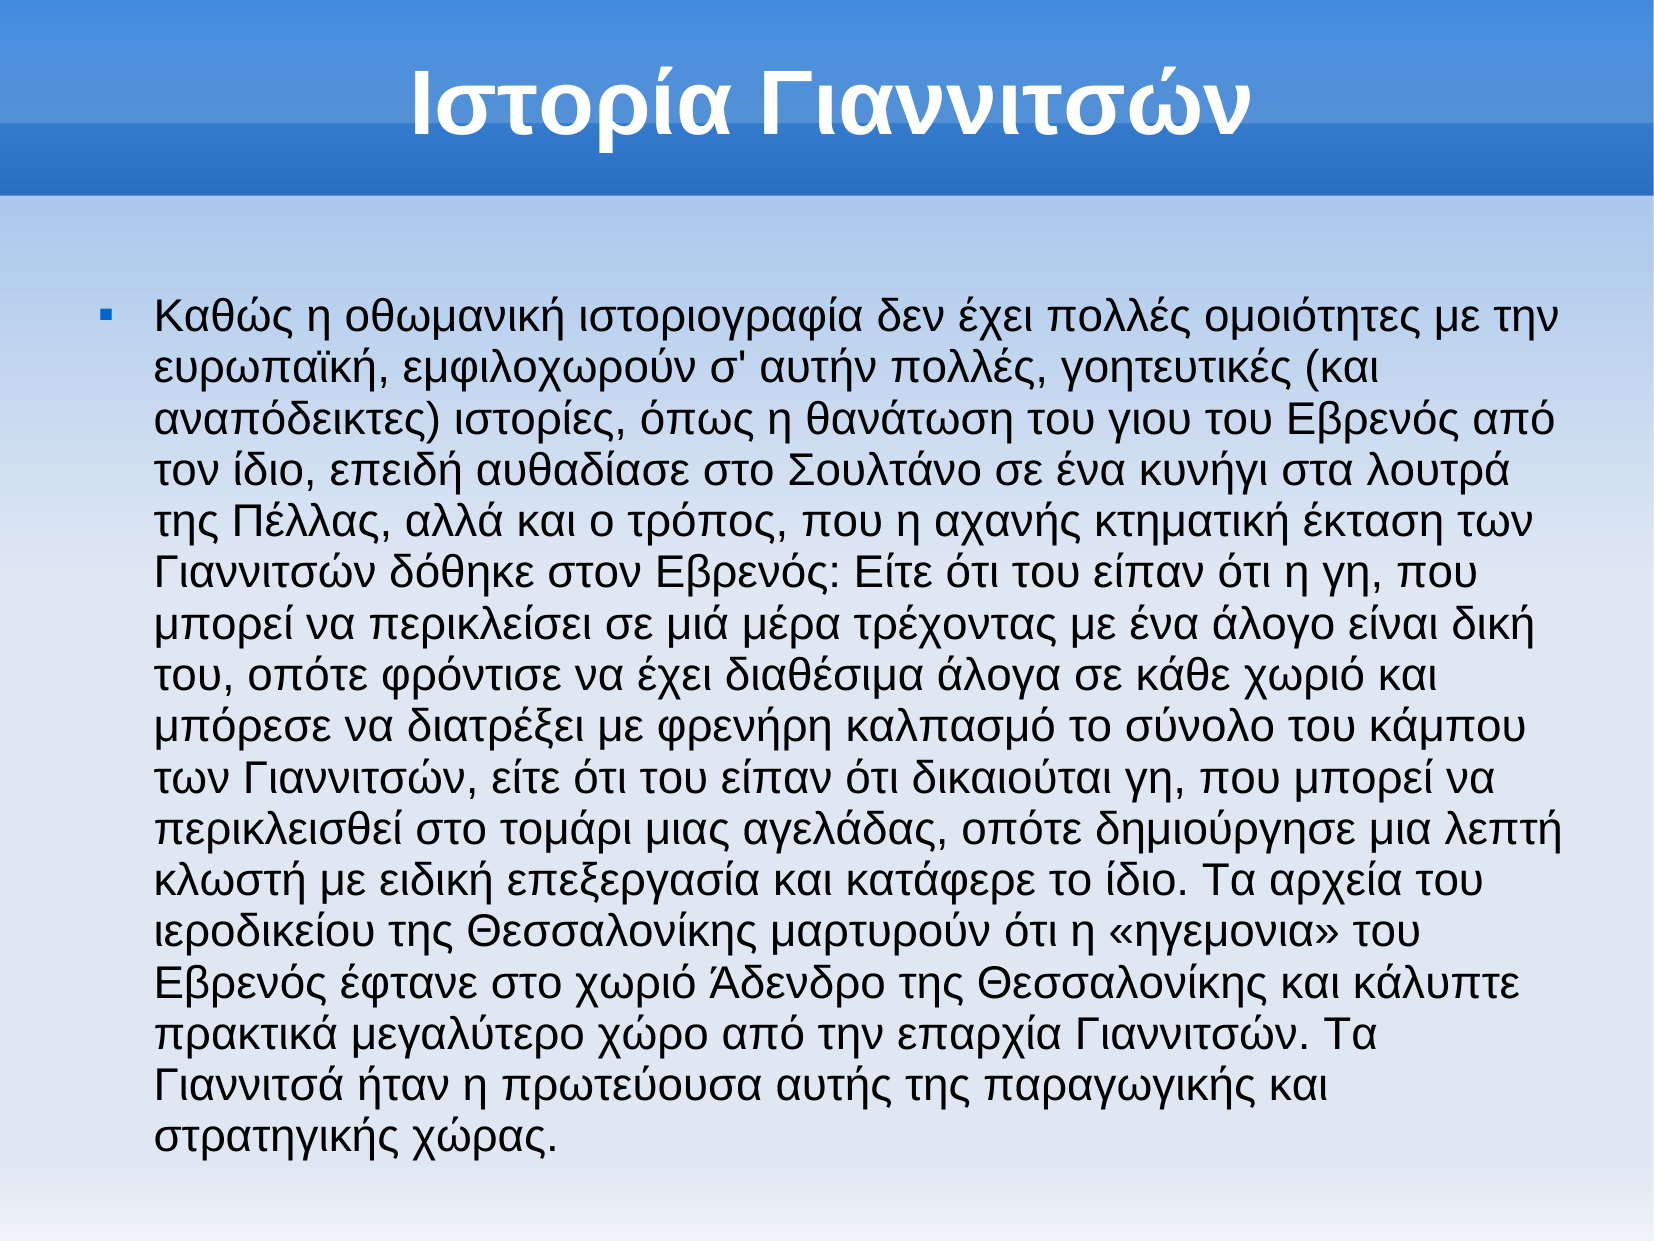

# Ιστορία Γιαννιτσών
Καθώς η οθωμανική ιστοριογραφία δεν έχει πολλές ομοιότητες με την ευρωπαϊκή, εμφιλοχωρούν σ' αυτήν πολλές, γοητευτικές (και αναπόδεικτες) ιστορίες, όπως η θανάτωση του γιου του Εβρενός από τον ίδιο, επειδή αυθαδίασε στο Σουλτάνο σε ένα κυνήγι στα λουτρά της Πέλλας, αλλά και ο τρόπος, που η αχανής κτηματική έκταση των Γιαννιτσών δόθηκε στον Εβρενός: Είτε ότι του είπαν ότι η γη, που μπορεί να περικλείσει σε μιά μέρα τρέχοντας με ένα άλογο είναι δική του, οπότε φρόντισε να έχει διαθέσιμα άλογα σε κάθε χωριό και μπόρεσε να διατρέξει με φρενήρη καλπασμό το σύνολο του κάμπου των Γιαννιτσών, είτε ότι του είπαν ότι δικαιούται γη, που μπορεί να περικλεισθεί στο τομάρι μιας αγελάδας, οπότε δημιούργησε μια λεπτή κλωστή με ειδική επεξεργασία και κατάφερε το ίδιο. Τα αρχεία του ιεροδικείου της Θεσσαλονίκης μαρτυρούν ότι η «ηγεμονια» του Εβρενός έφτανε στο χωριό Άδενδρο της Θεσσαλονίκης και κάλυπτε πρακτικά μεγαλύτερο χώρο από την επαρχία Γιαννιτσών. Τα Γιαννιτσά ήταν η πρωτεύουσα αυτής της παραγωγικής και στρατηγικής χώρας.